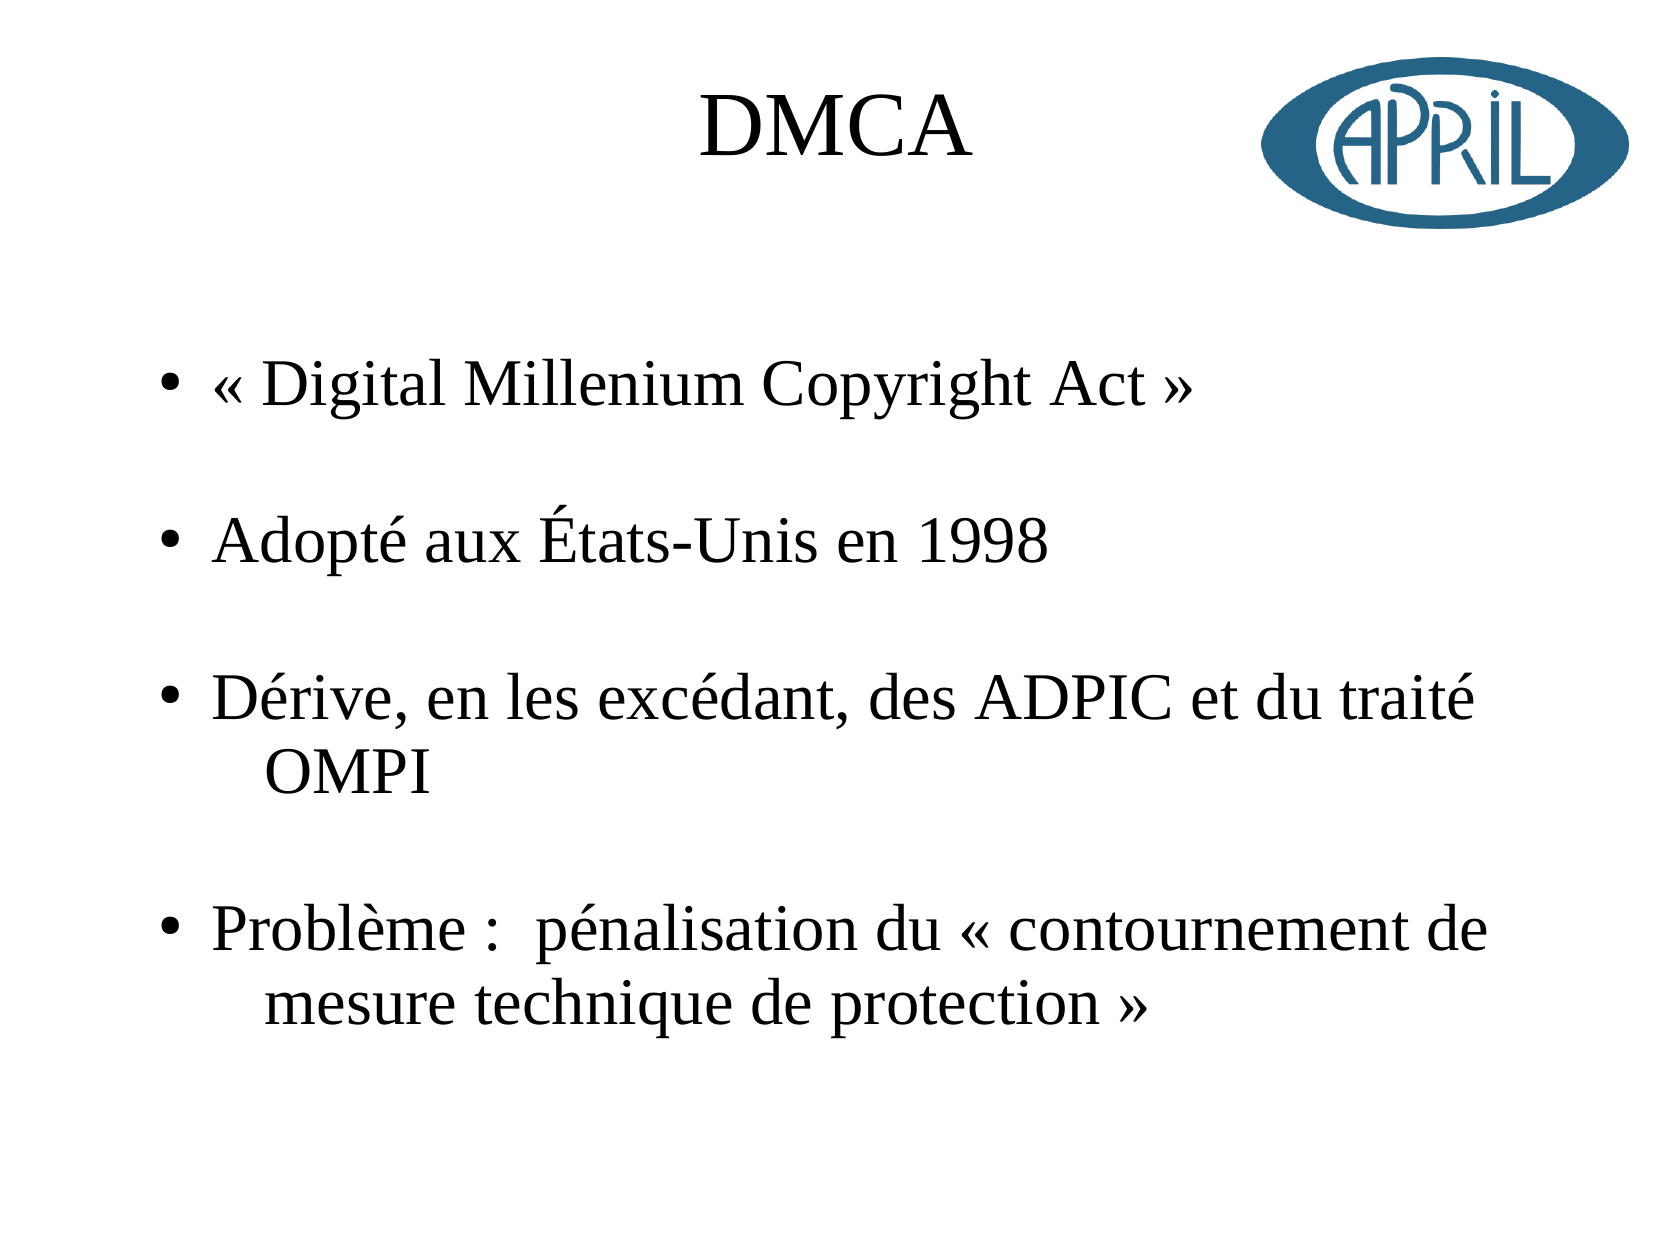

# DMCA
« Digital Millenium Copyright Act »
Adopté aux États-Unis en 1998
Dérive, en les excédant, des ADPIC et du traité OMPI
Problème : pénalisation du « contournement de mesure technique de protection »